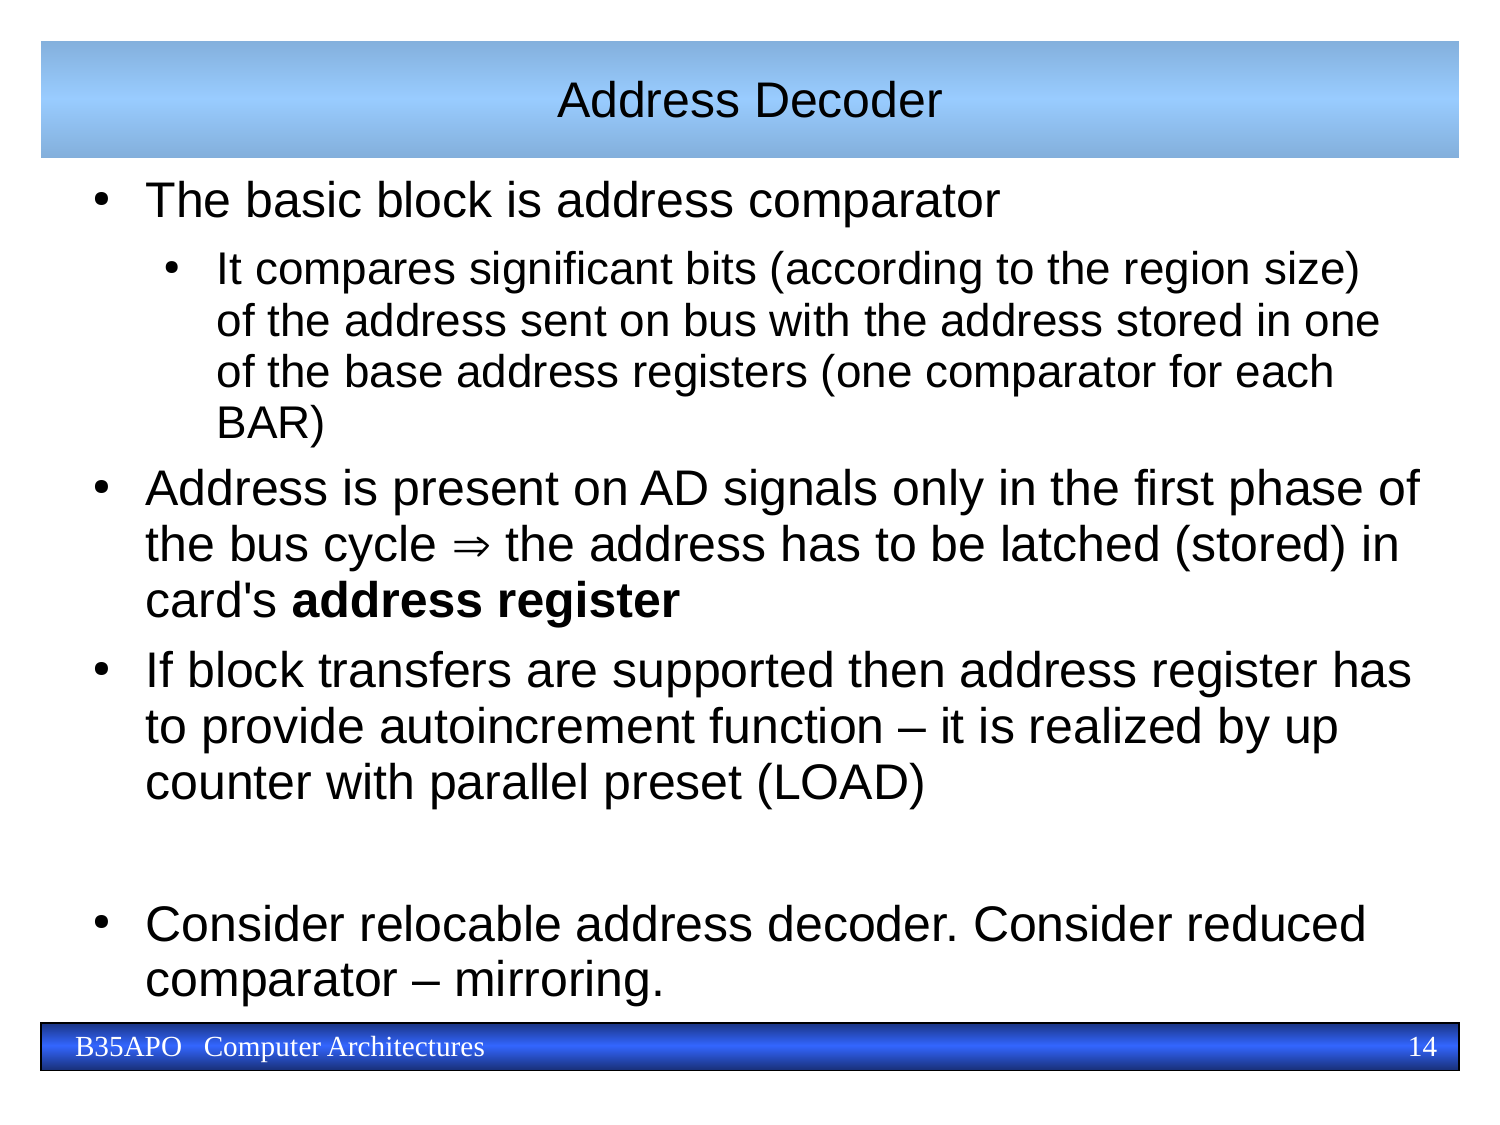

# Address Decoder
The basic block is address comparator
It compares significant bits (according to the region size) of the address sent on bus with the address stored in one of the base address registers (one comparator for each BAR)
Address is present on AD signals only in the first phase of the bus cycle ⇒ the address has to be latched (stored) in card's address register
If block transfers are supported then address register has to provide autoincrement function – it is realized by up counter with parallel preset (LOAD)
Consider relocable address decoder. Consider reduced comparator – mirroring.
B35APO Computer Architectures
14